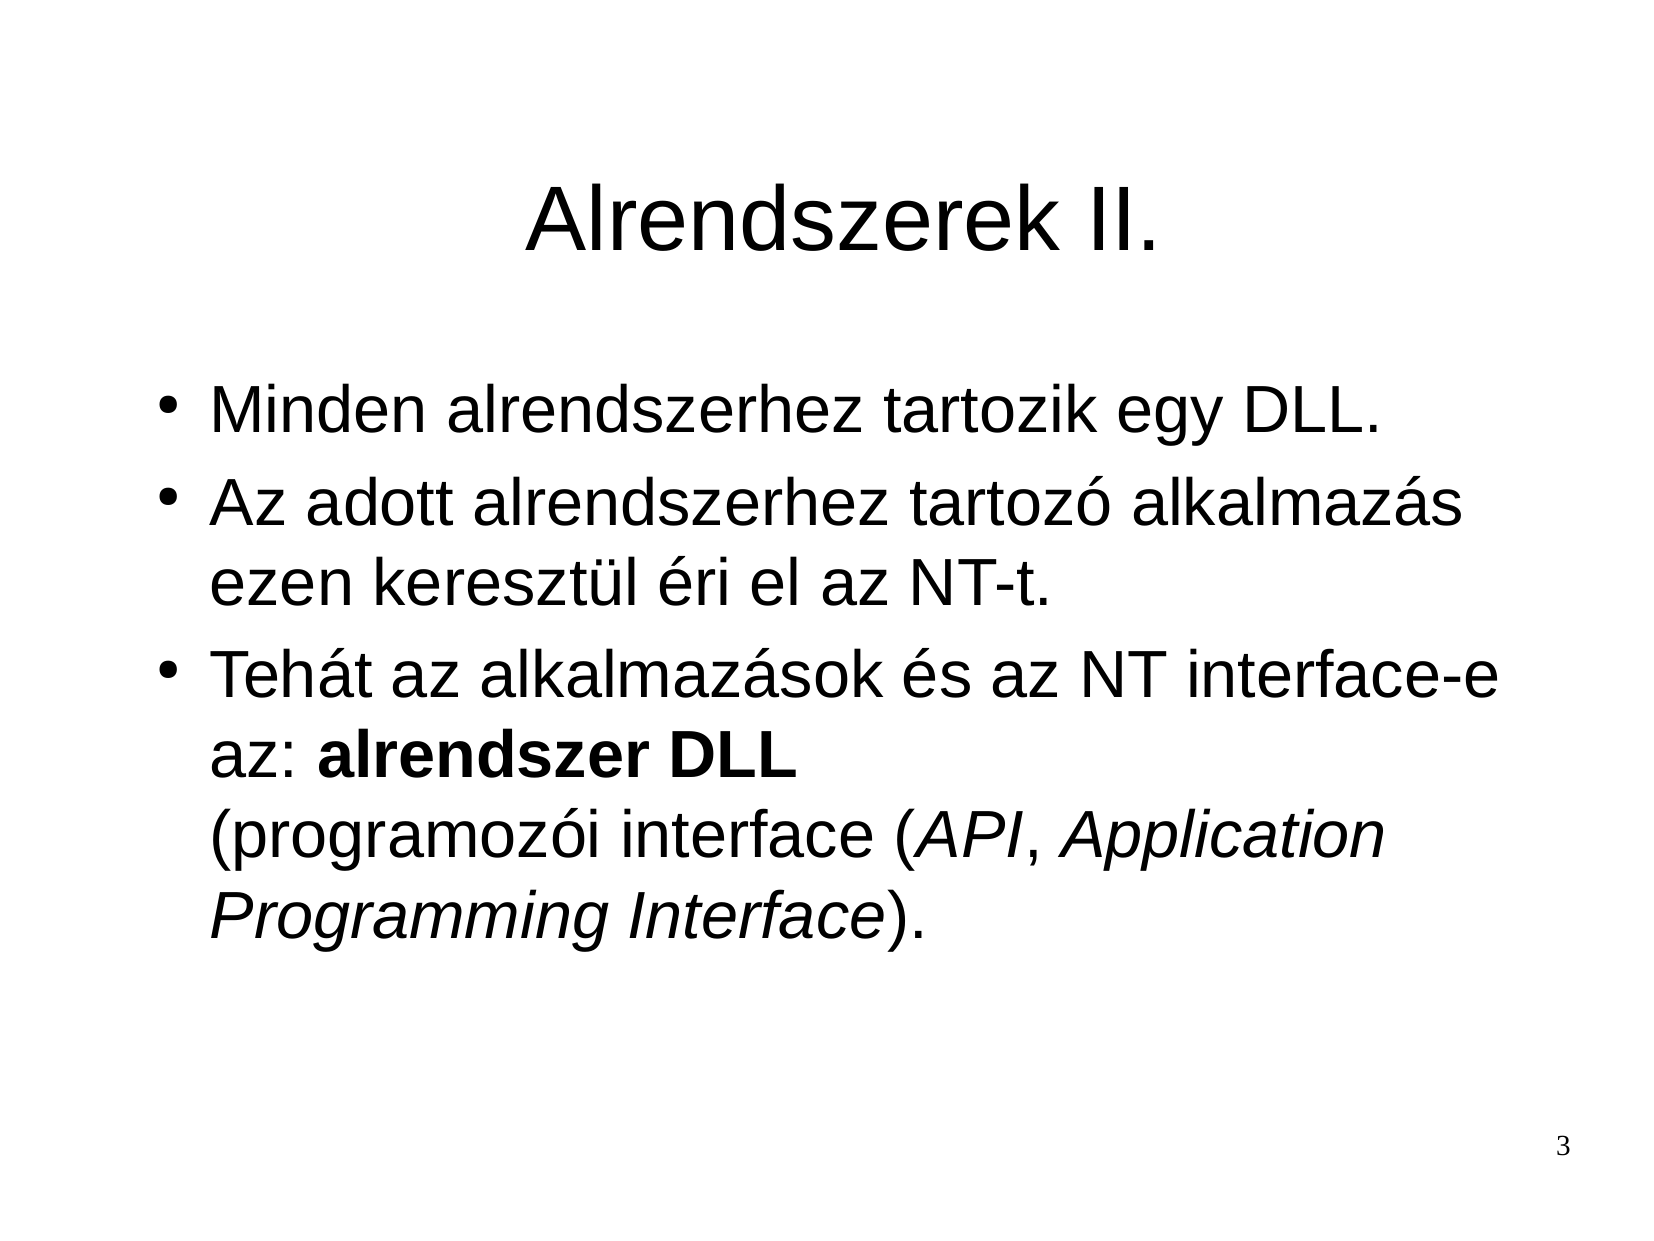

# Alrendszerek II.
Minden alrendszerhez tartozik egy DLL.
Az adott alrendszerhez tartozó alkalmazás ezen keresztül éri el az NT-t.
Tehát az alkalmazások és az NT interface-e az: alrendszer DLL
(programozói interface (API, Application Programming Interface).
3